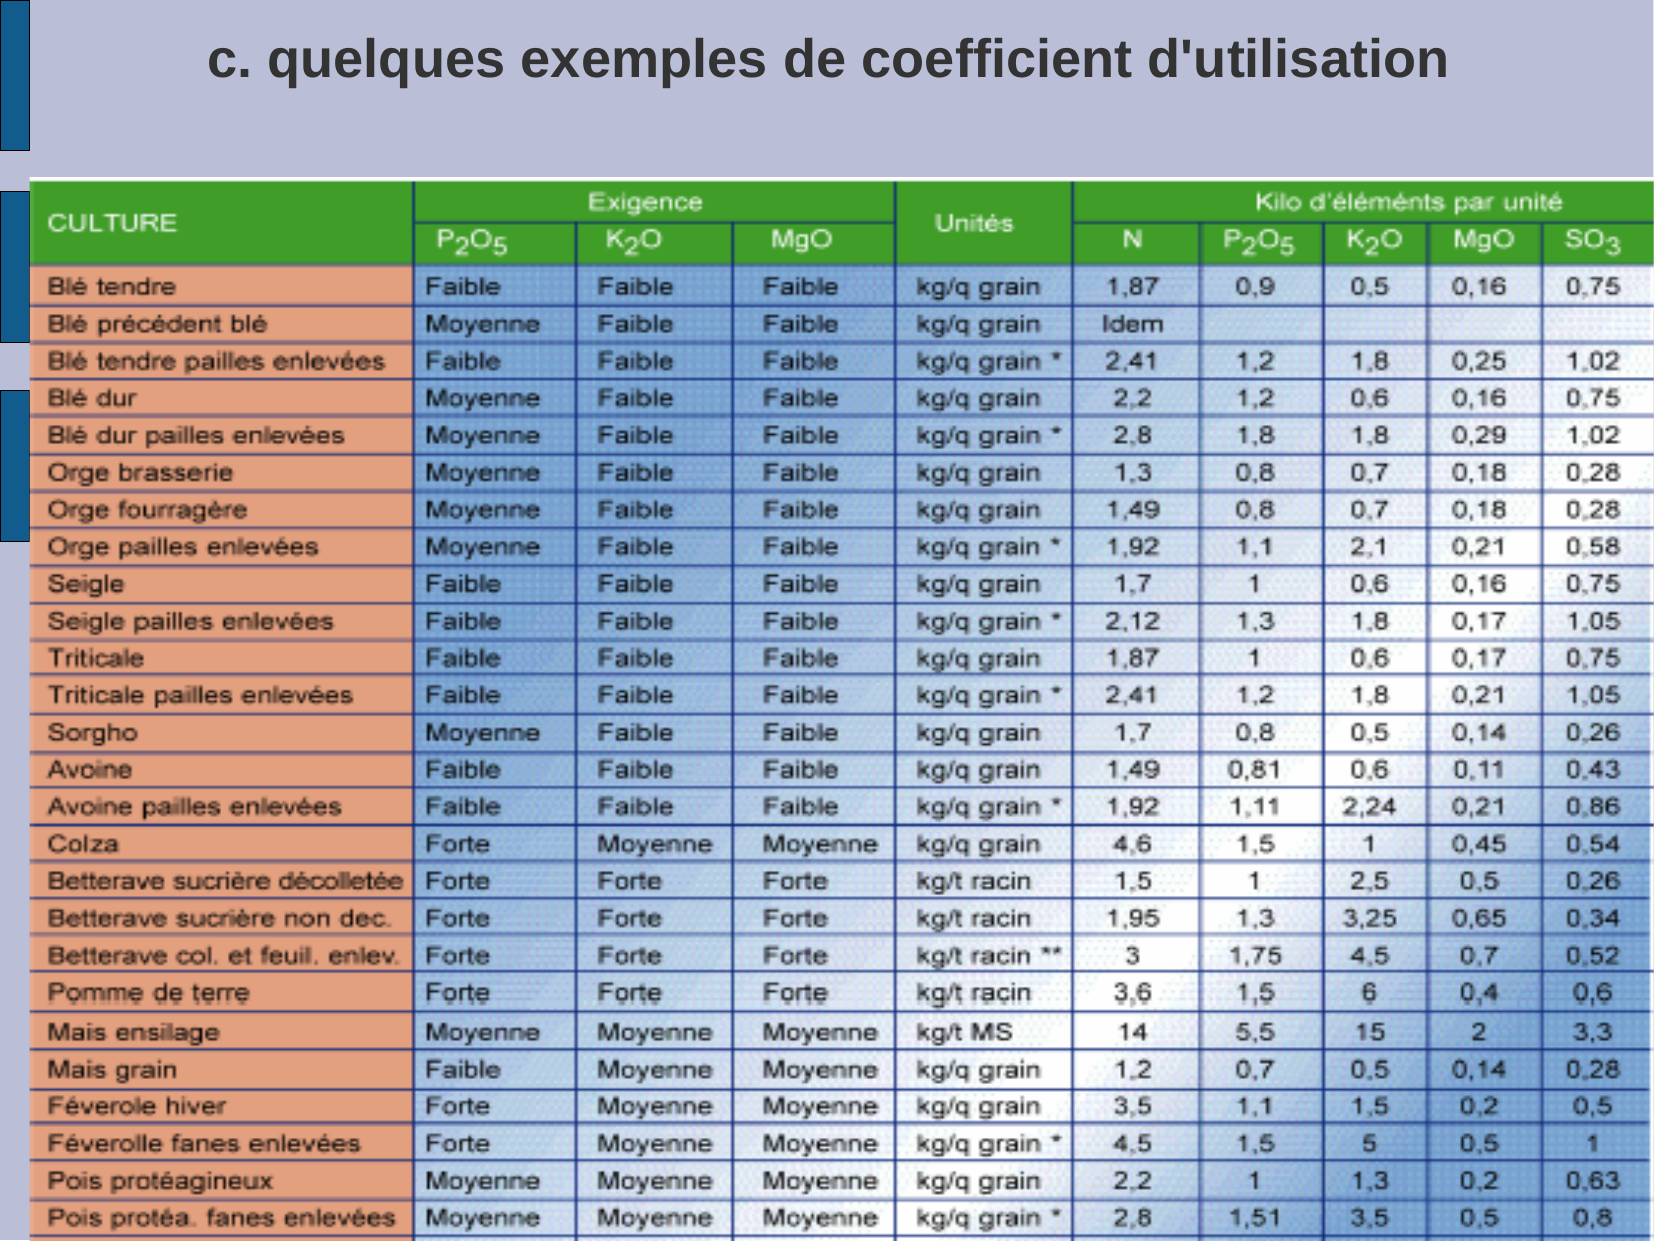

# c. quelques exemples de coefficient d'utilisation